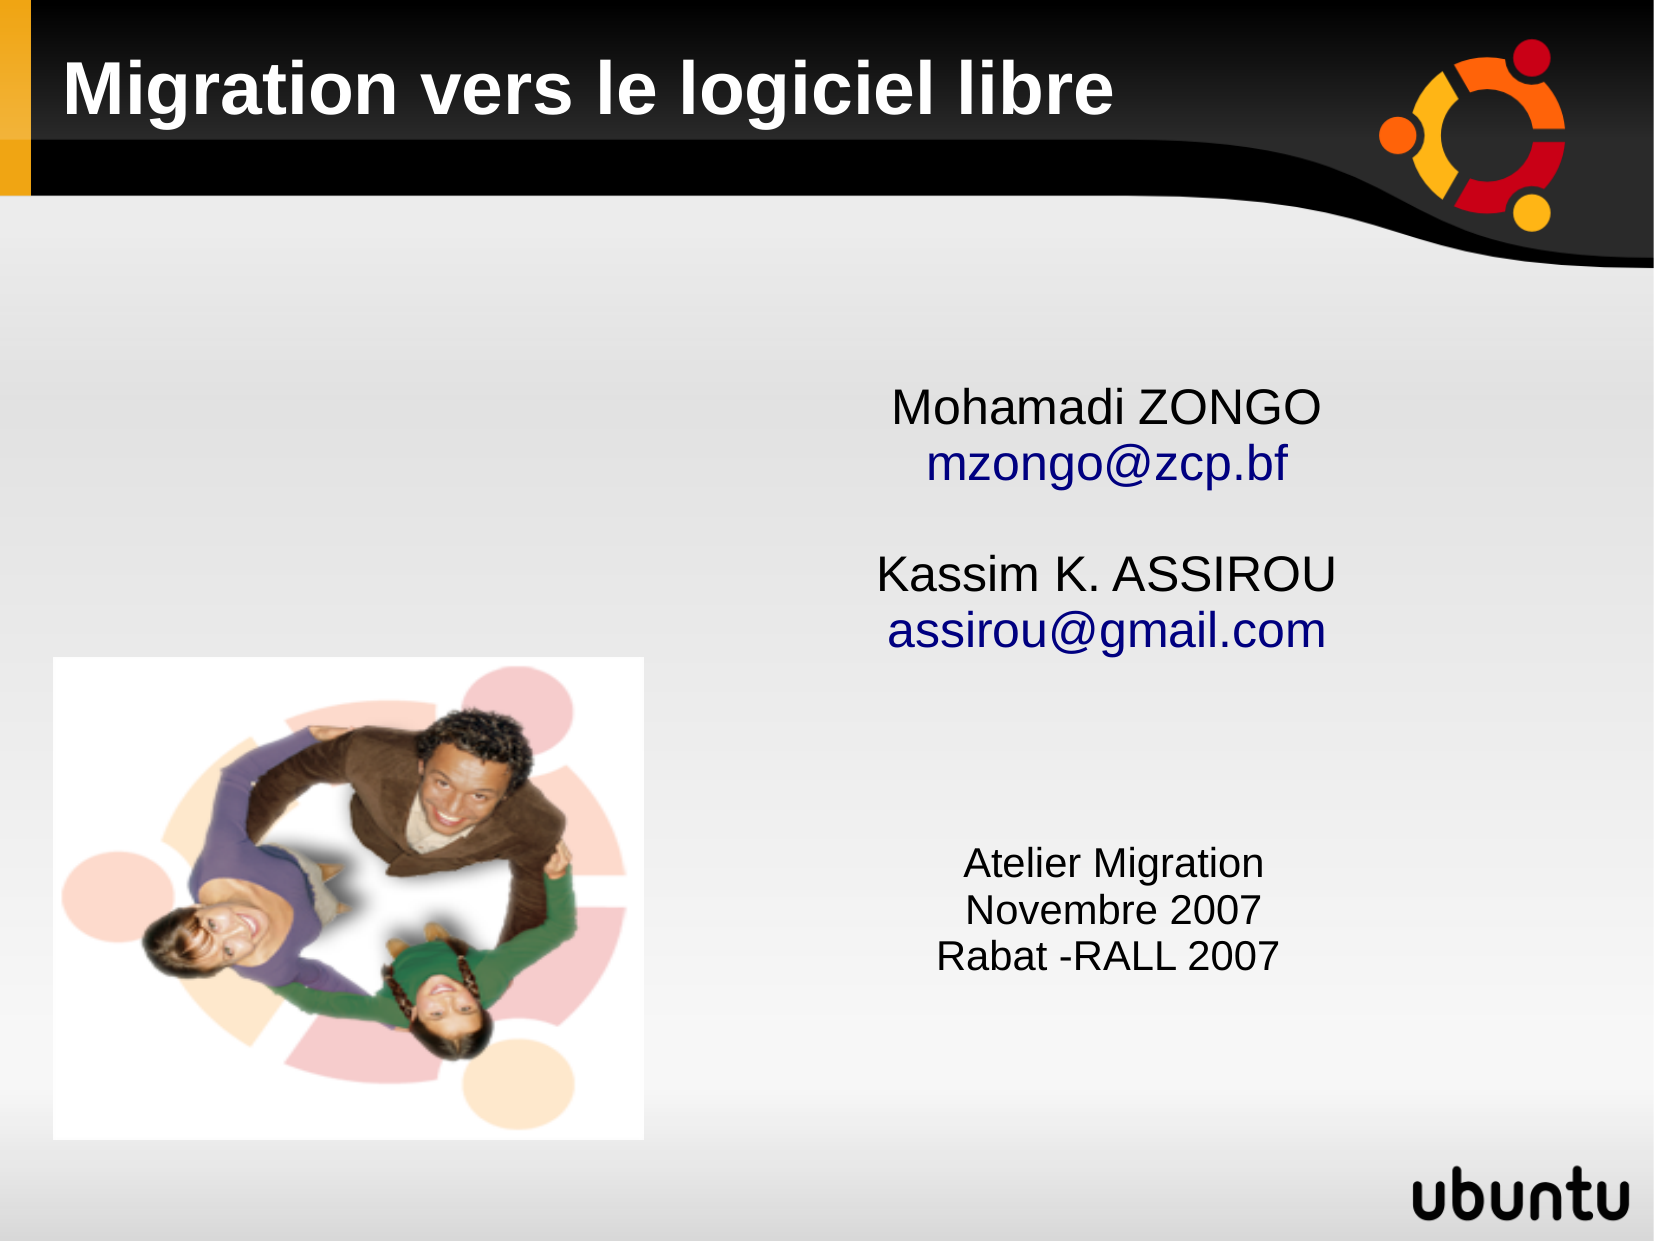

Migration vers le logiciel libre
Mohamadi ZONGO
mzongo@zcp.bf
Kassim K. ASSIROU
assirou@gmail.com
Atelier Migration
Novembre 2007
Rabat -RALL 2007